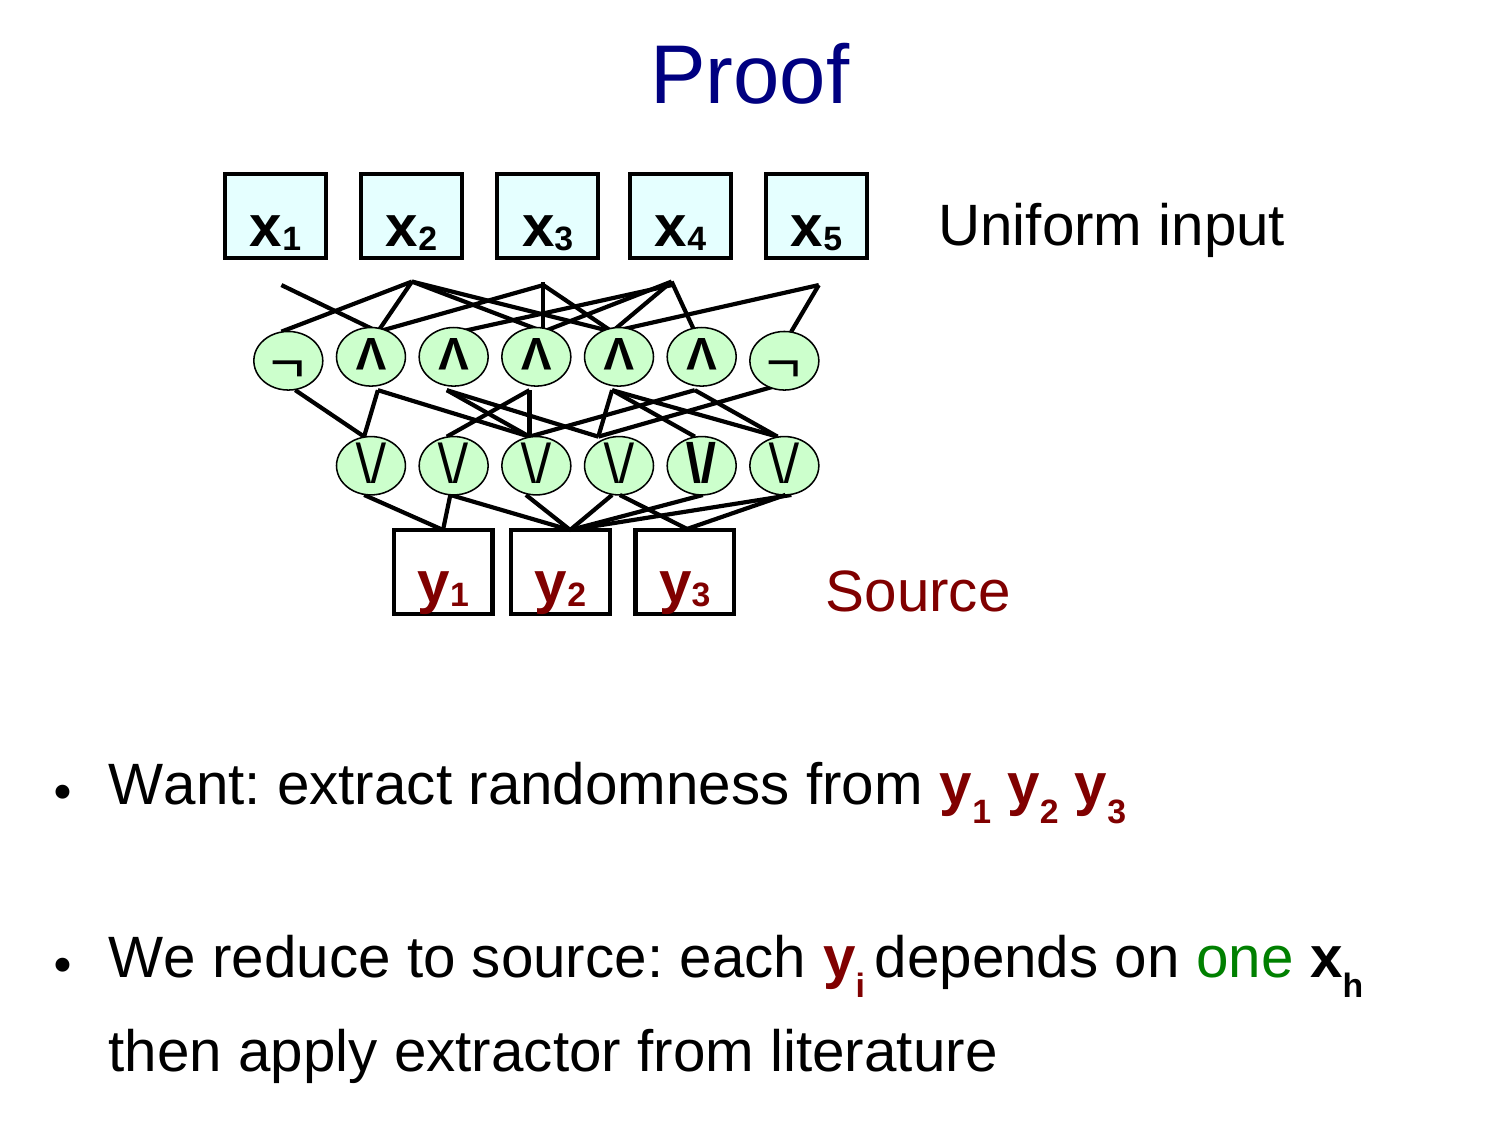

Proof
x1
x2
x3
x4
x5
Uniform input
# Want: extract randomness from y1 y2 y3
We reduce to source: each yi depends on one xh
then apply extractor from literature
V
V
V
V
V


/\
/\
/\
/\
/\
/\
y1
y2
y3
Source